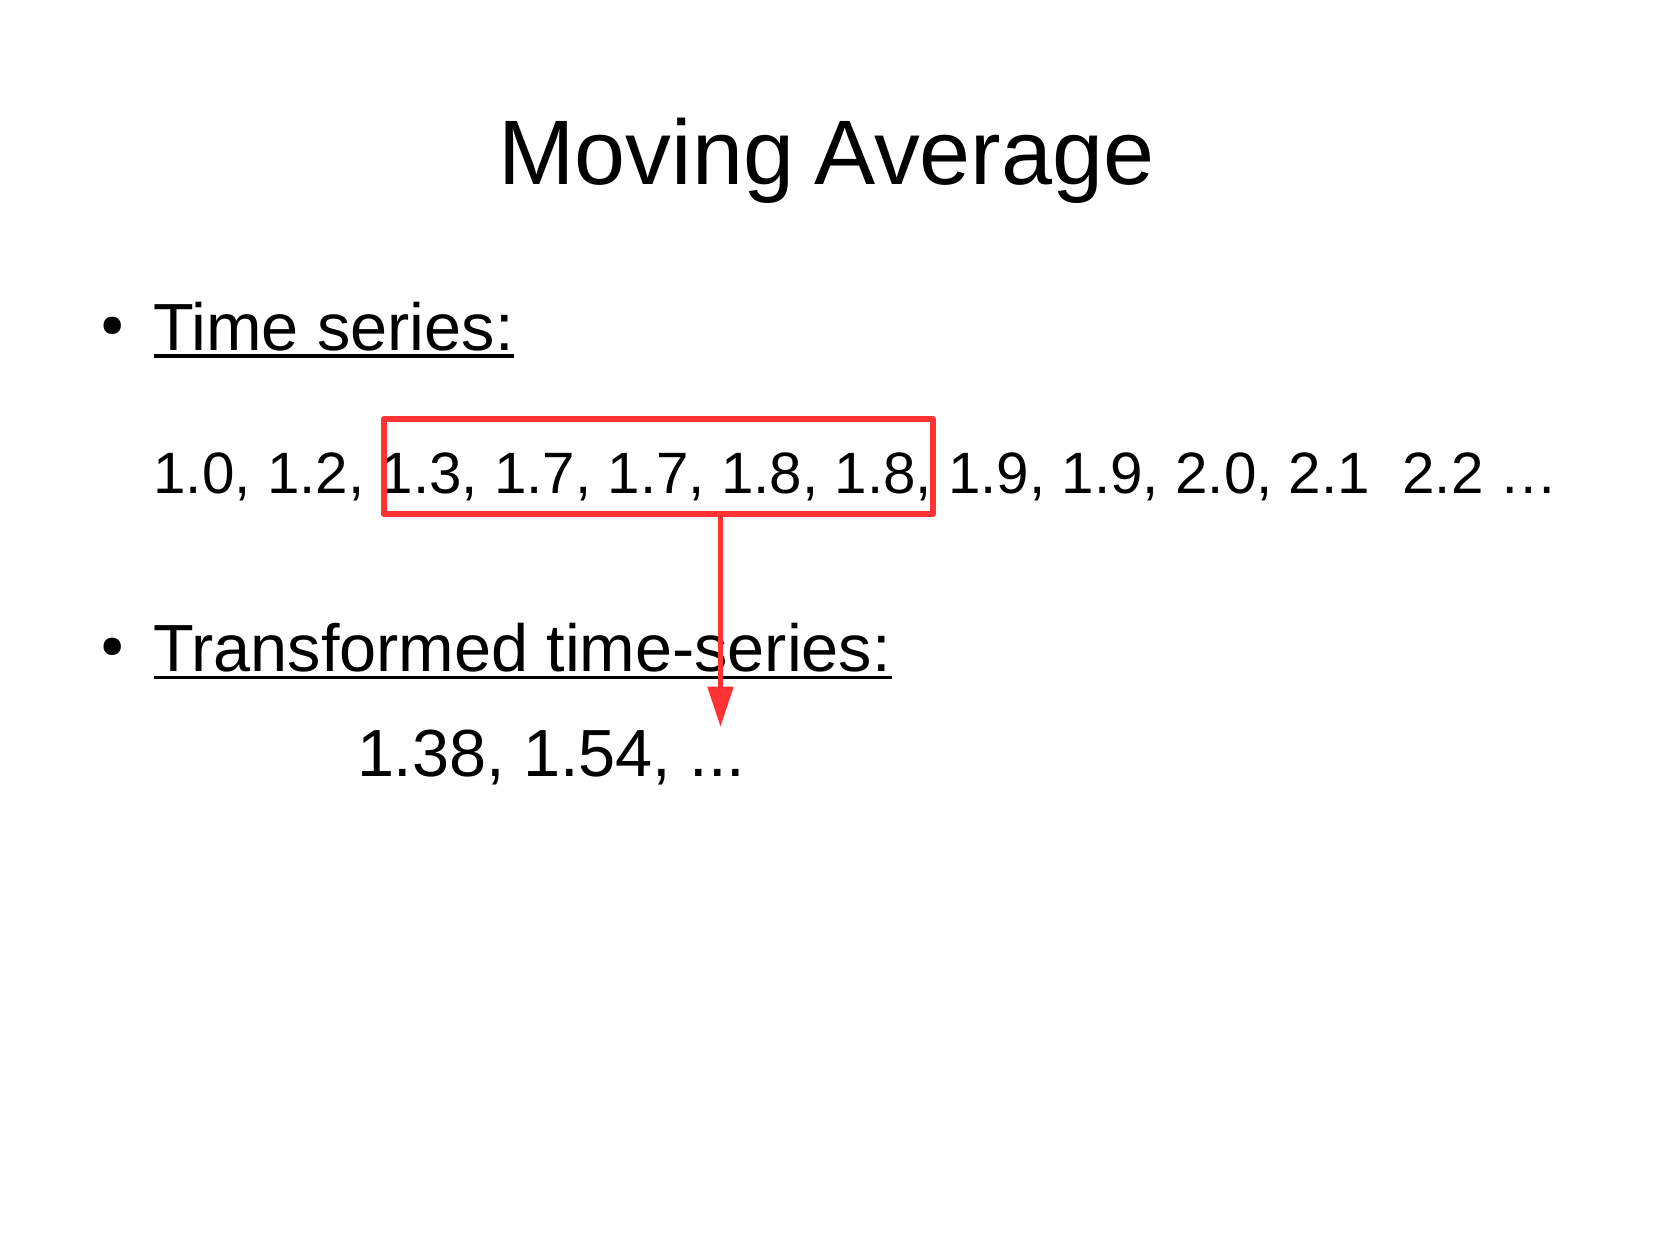

# Moving Average
Time series:
1.0, 1.2, 1.3, 1.7, 1.7, 1.8, 1.8, 1.9, 1.9, 2.0, 2.1 2.2 …
Transformed time-series:
 1.38, 1.54, ...